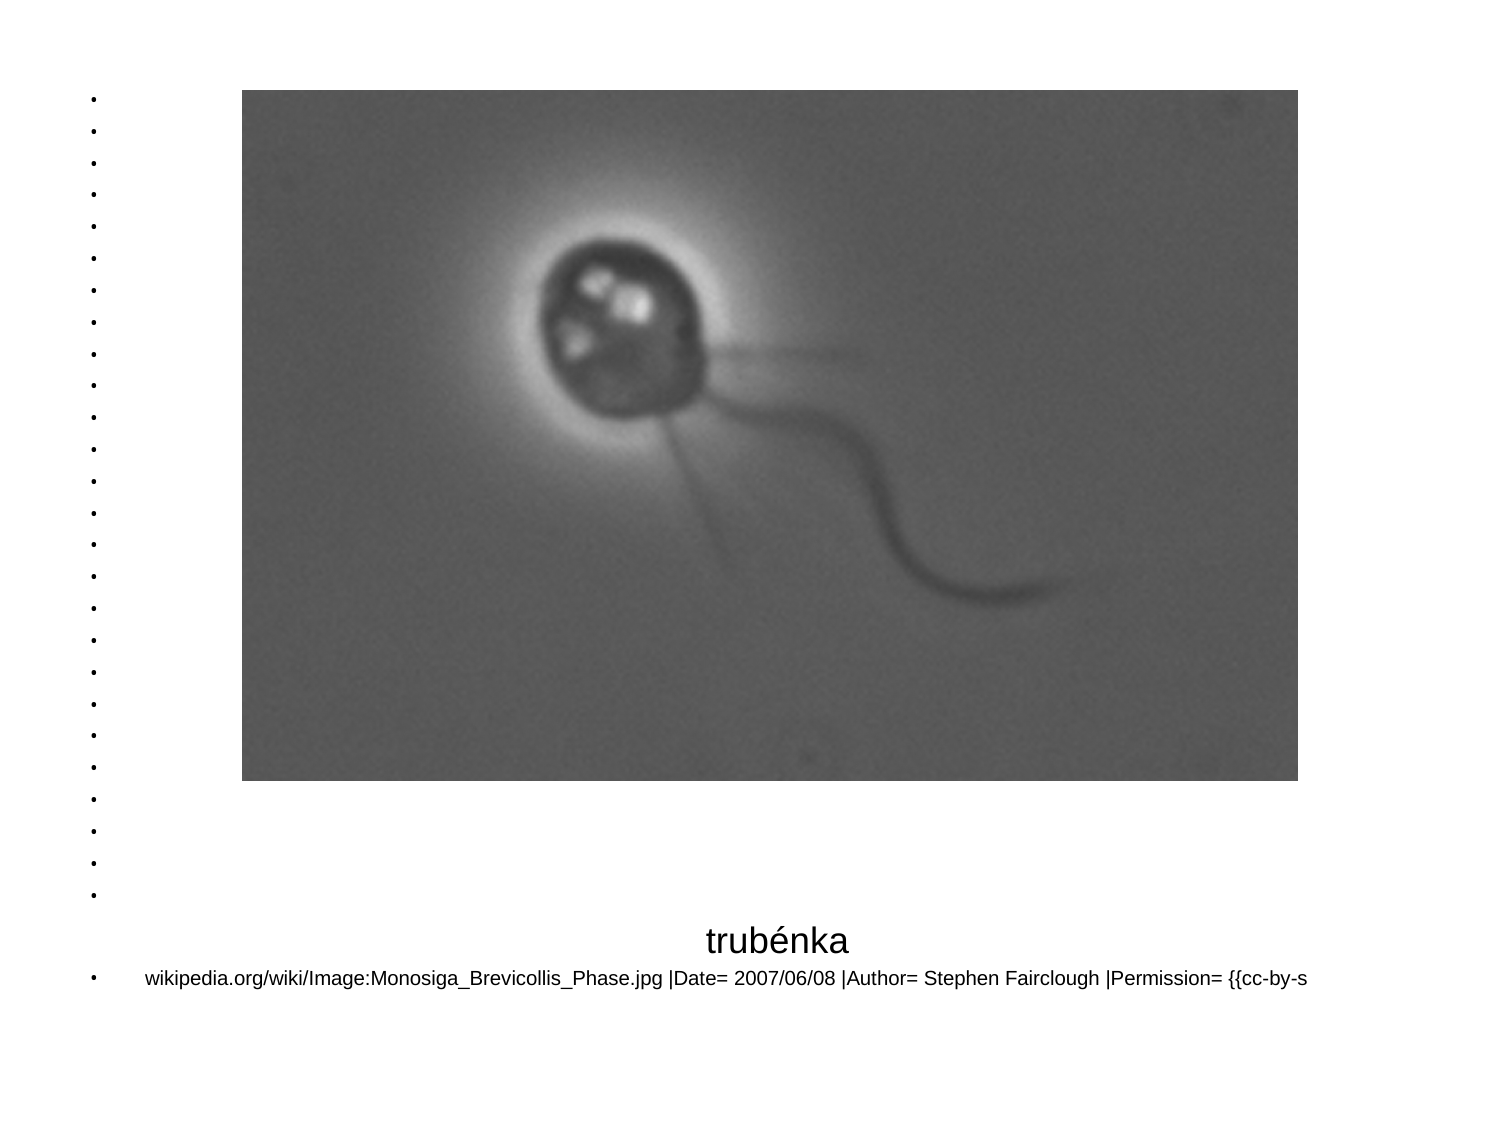

#
trubénka
wikipedia.org/wiki/Image:Monosiga_Brevicollis_Phase.jpg |Date= 2007/06/08 |Author= Stephen Fairclough |Permission= {{cc-by-s